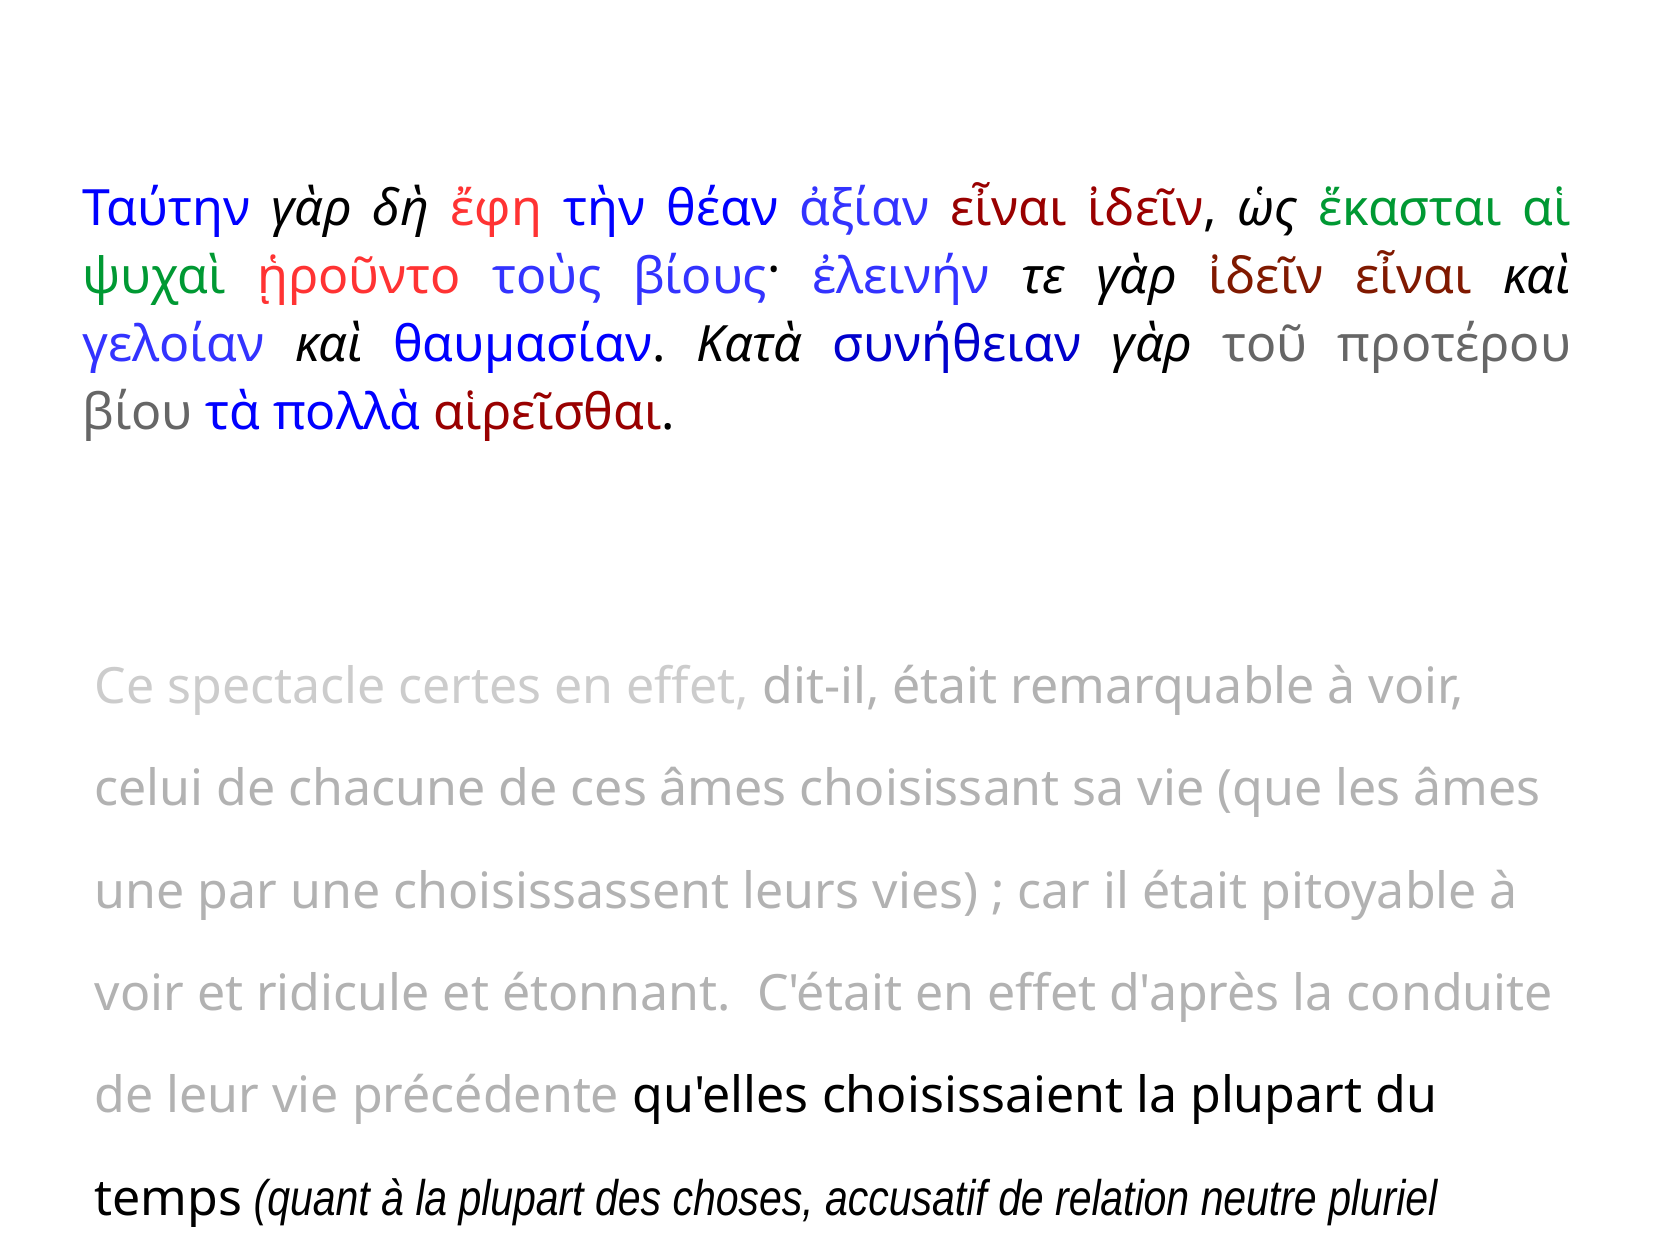

# Ταύτην γὰρ δὴ ἔφη τὴν θέαν ἀξίαν εἶναι ἰδεῖν, ὡς ἕκασται αἱ ψυχαὶ ᾑροῦντο τοὺς βίους· ἐλεινήν τε γὰρ ἰδεῖν εἶναι καὶ γελοίαν καὶ θαυμασίαν. Κατὰ συνήθειαν γὰρ τοῦ προτέρου βίου τὰ πολλὰ αἱρεῖσθαι.
Ce spectacle certes en effet, dit-il, était remarquable à voir, celui de chacune de ces âmes choisissant sa vie (que les âmes une par une choisissassent leurs vies) ; car il était pitoyable à voir et ridicule et étonnant. C'était en effet d'après la conduite de leur vie précédente qu'elles choisissaient la plupart du temps (quant à la plupart des choses, accusatif de relation neutre pluriel substantivé).